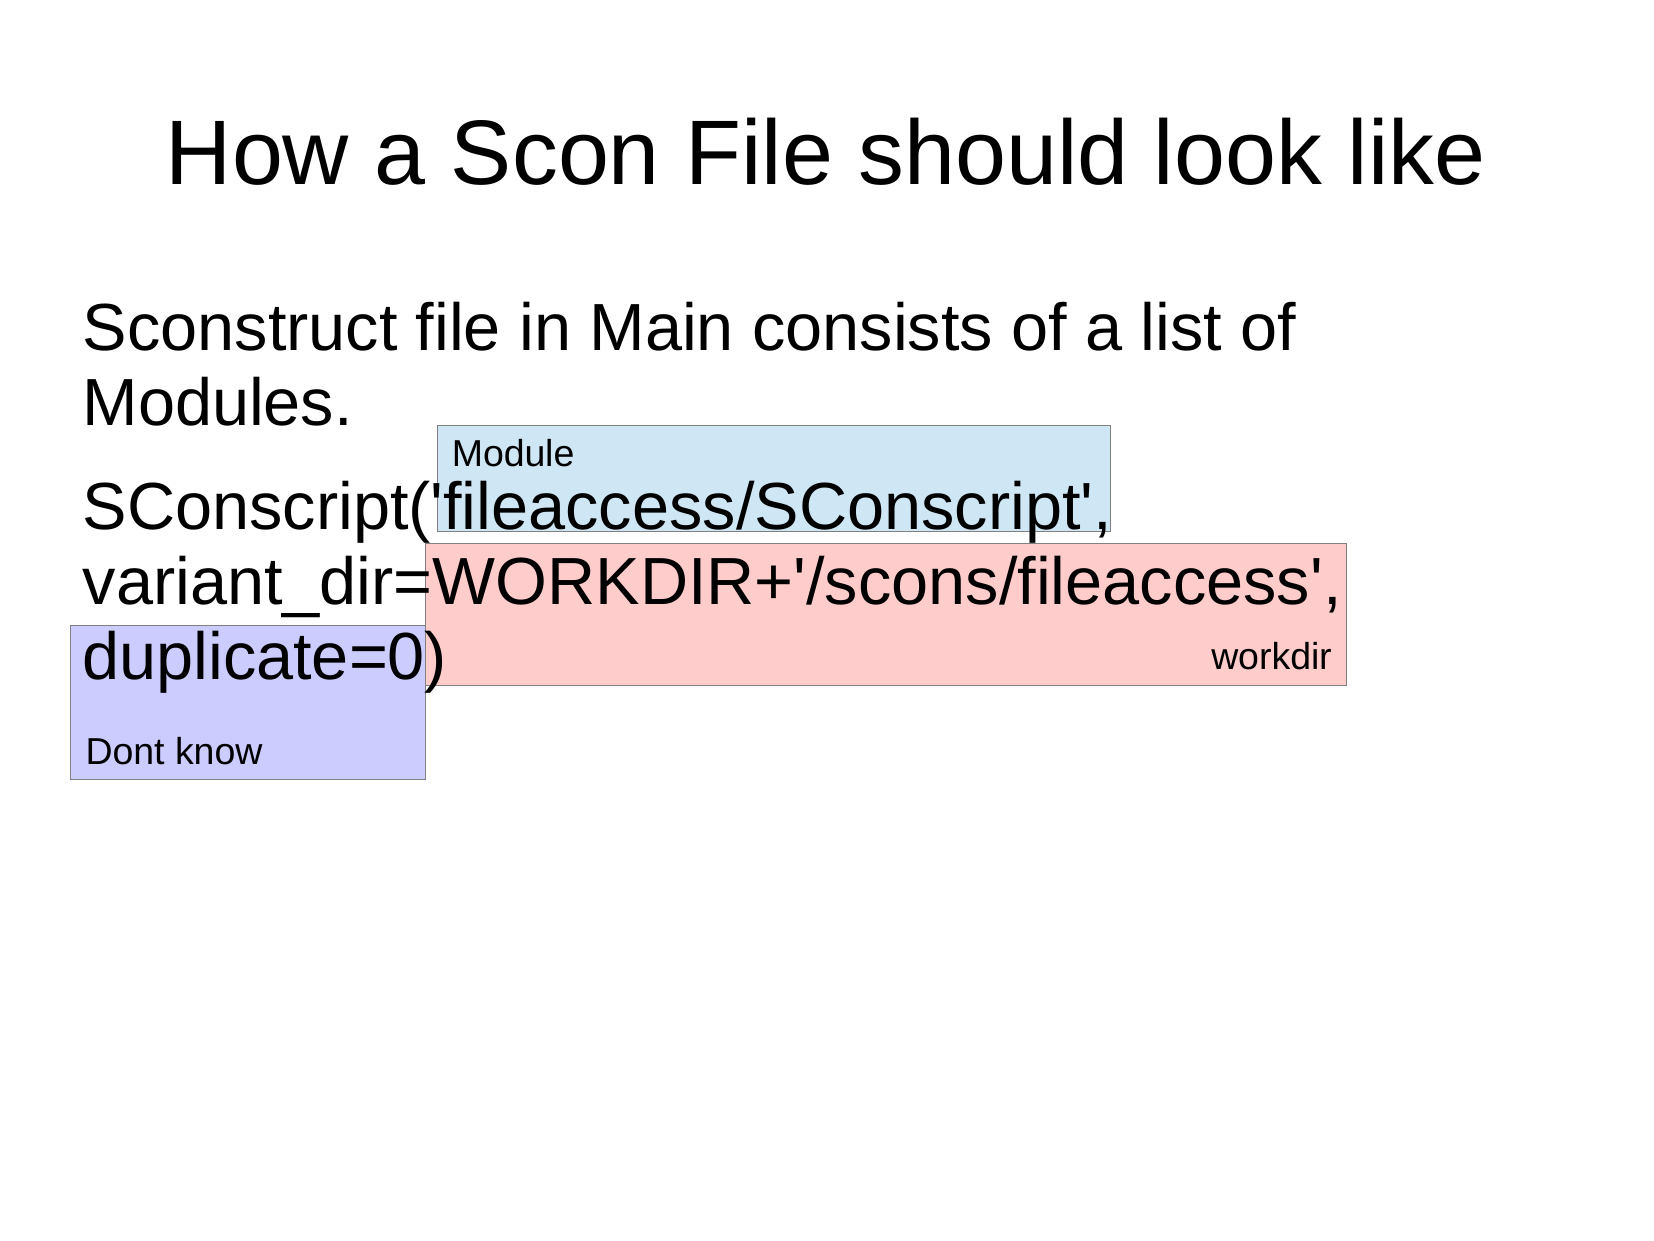

# How a Scon File should look like
Sconstruct file in Main consists of a list of Modules.
SConscript('fileaccess/SConscript', variant_dir=WORKDIR+'/scons/fileaccess', duplicate=0)
Module
workdir
Dont know